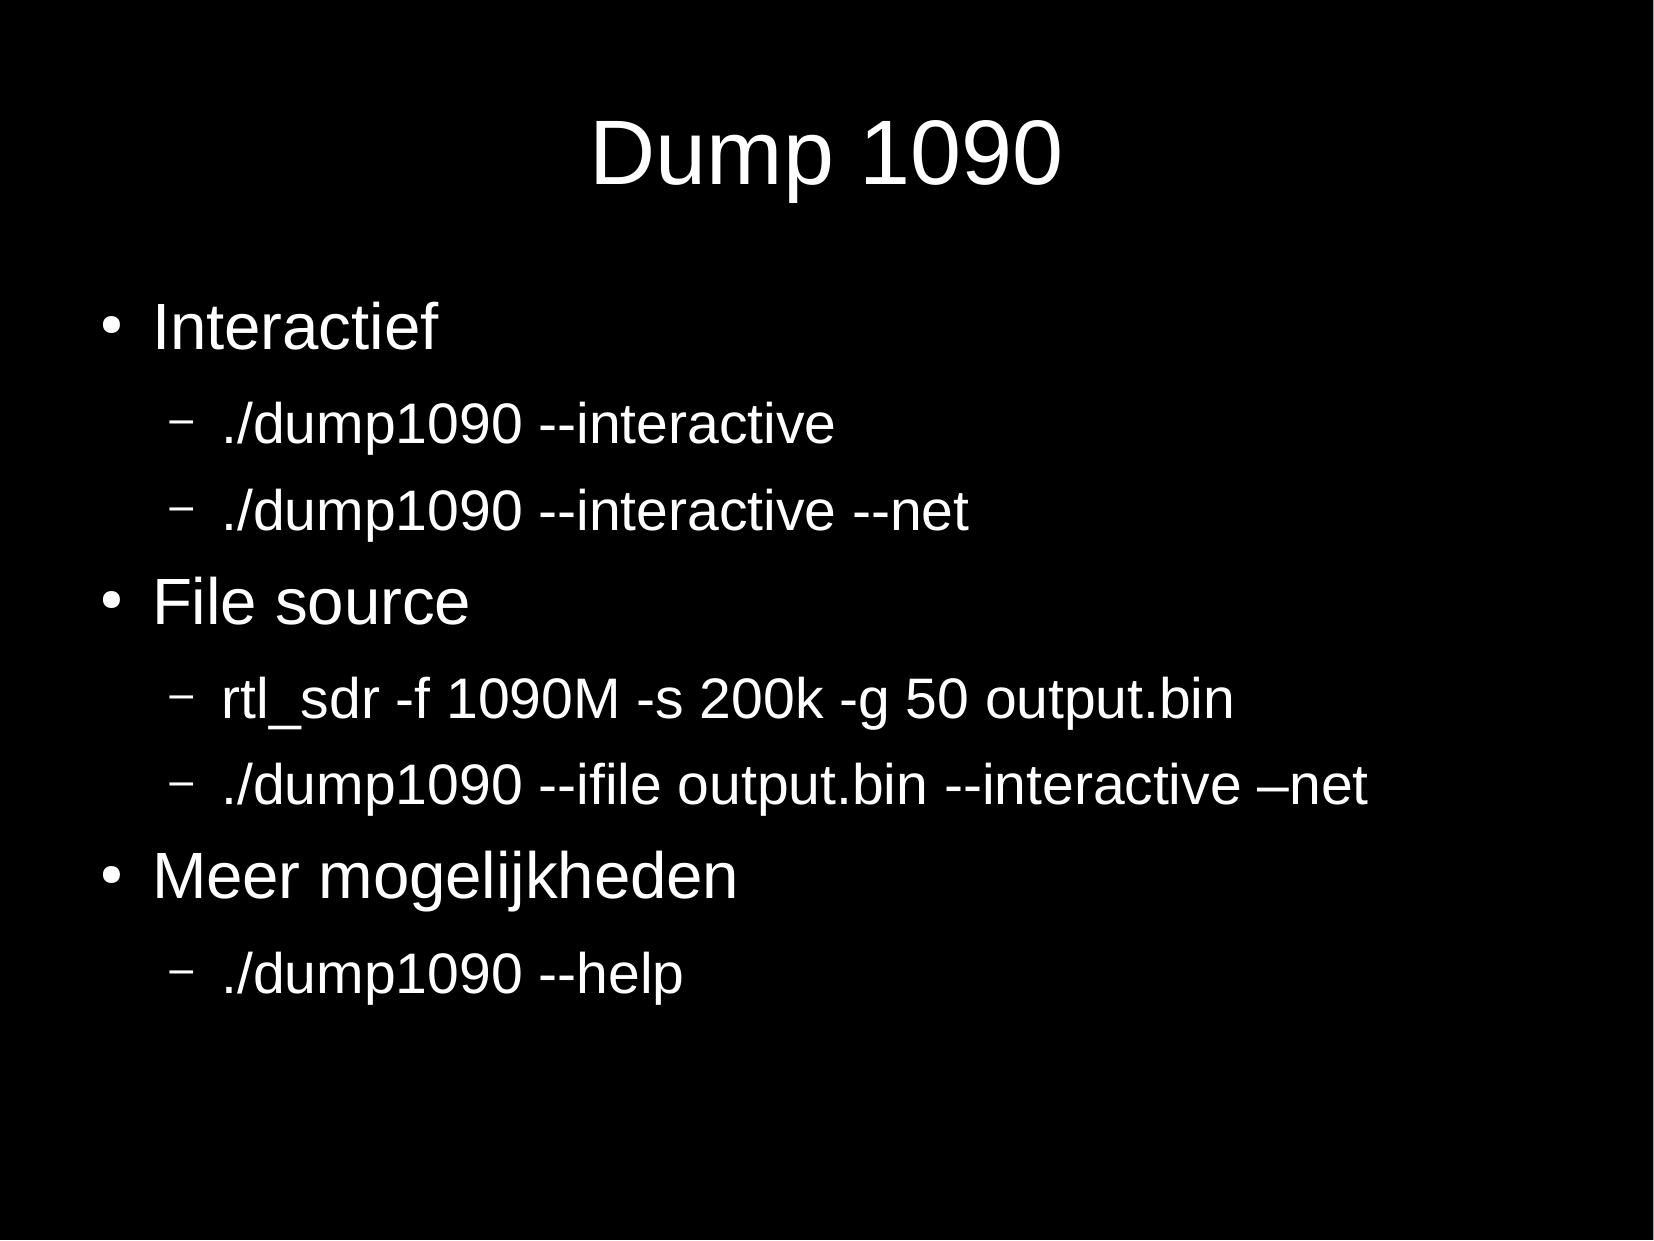

# Dump 1090
Interactief
./dump1090 --interactive
./dump1090 --interactive --net
File source
rtl_sdr -f 1090M -s 200k -g 50 output.bin
./dump1090 --ifile output.bin --interactive –net
Meer mogelijkheden
./dump1090 --help